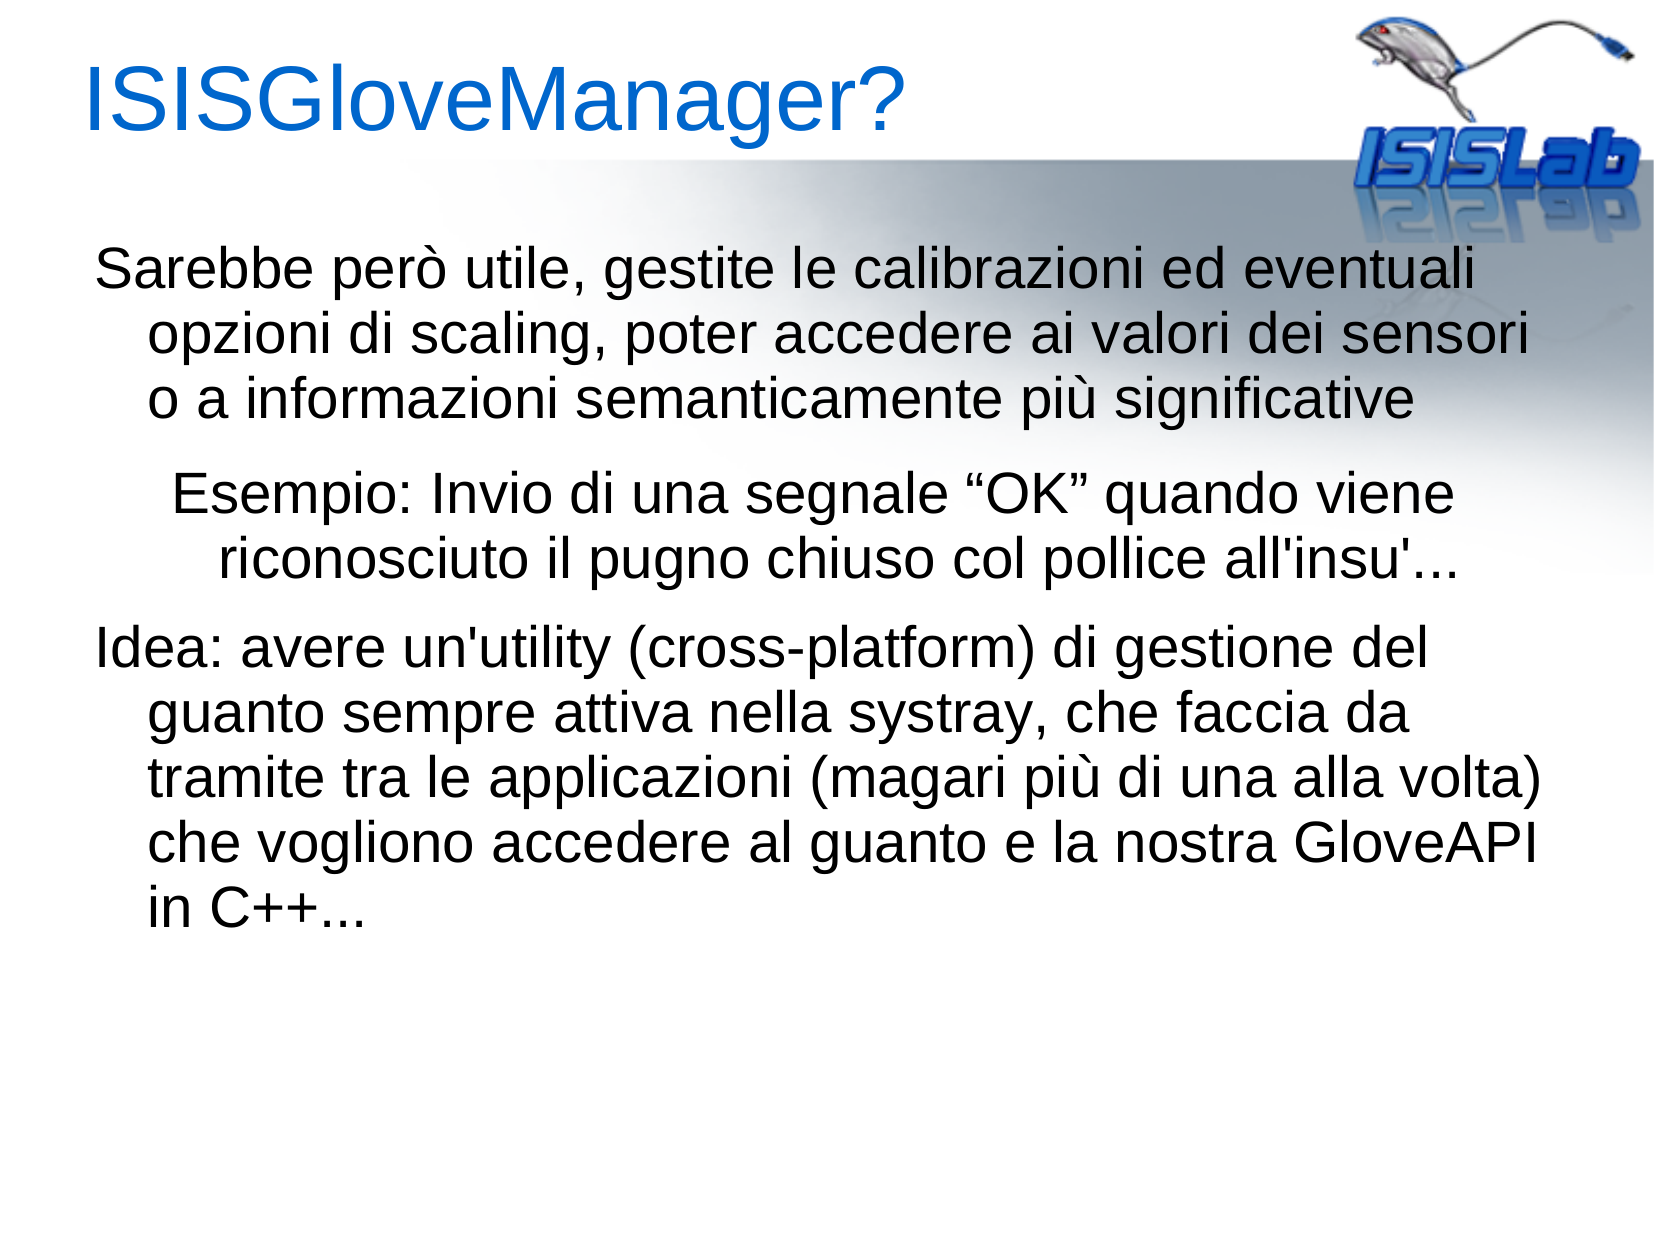

ISISGloveManager?
# Sarebbe però utile, gestite le calibrazioni ed eventuali opzioni di scaling, poter accedere ai valori dei sensori o a informazioni semanticamente più significative
Esempio: Invio di una segnale “OK” quando viene riconosciuto il pugno chiuso col pollice all'insu'...
Idea: avere un'utility (cross-platform) di gestione del guanto sempre attiva nella systray, che faccia da tramite tra le applicazioni (magari più di una alla volta) che vogliono accedere al guanto e la nostra GloveAPI in C++...